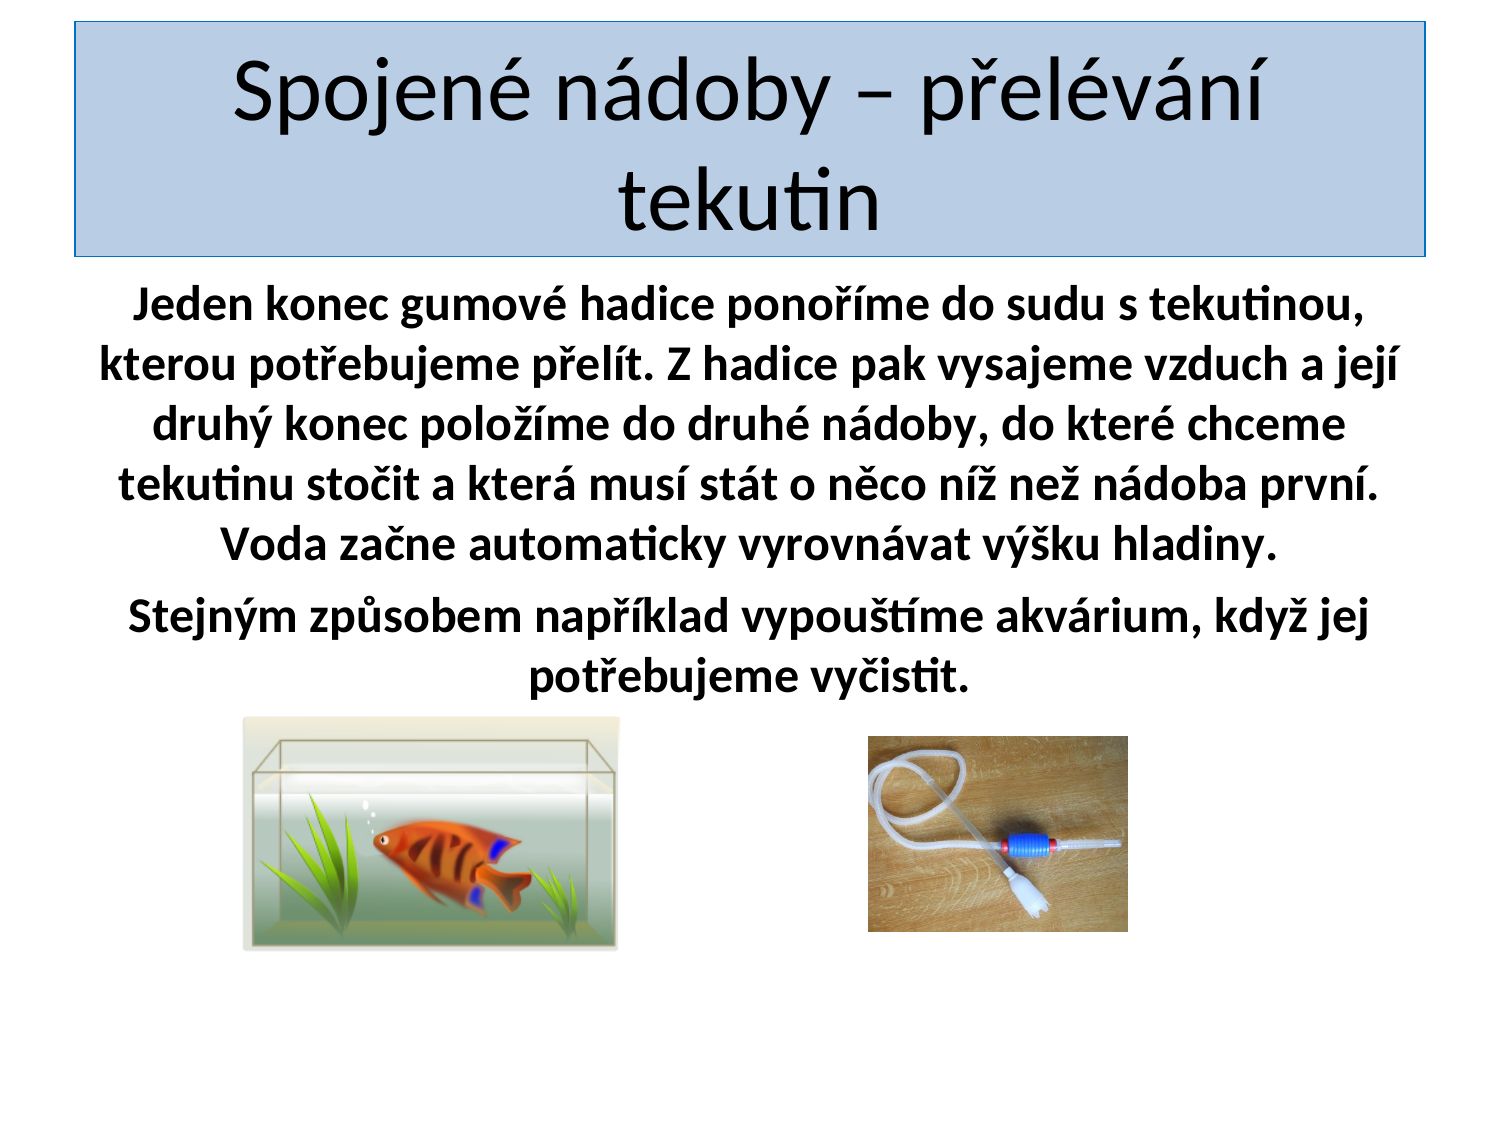

# Spojené nádoby – přelévání tekutin
Jeden konec gumové hadice ponoříme do sudu s tekutinou, kterou potřebujeme přelít. Z hadice pak vysajeme vzduch a její druhý konec položíme do druhé nádoby, do které chceme tekutinu stočit a která musí stát o něco níž než nádoba první. Voda začne automaticky vyrovnávat výšku hladiny.
Stejným způsobem například vypouštíme akvárium, když jej potřebujeme vyčistit.